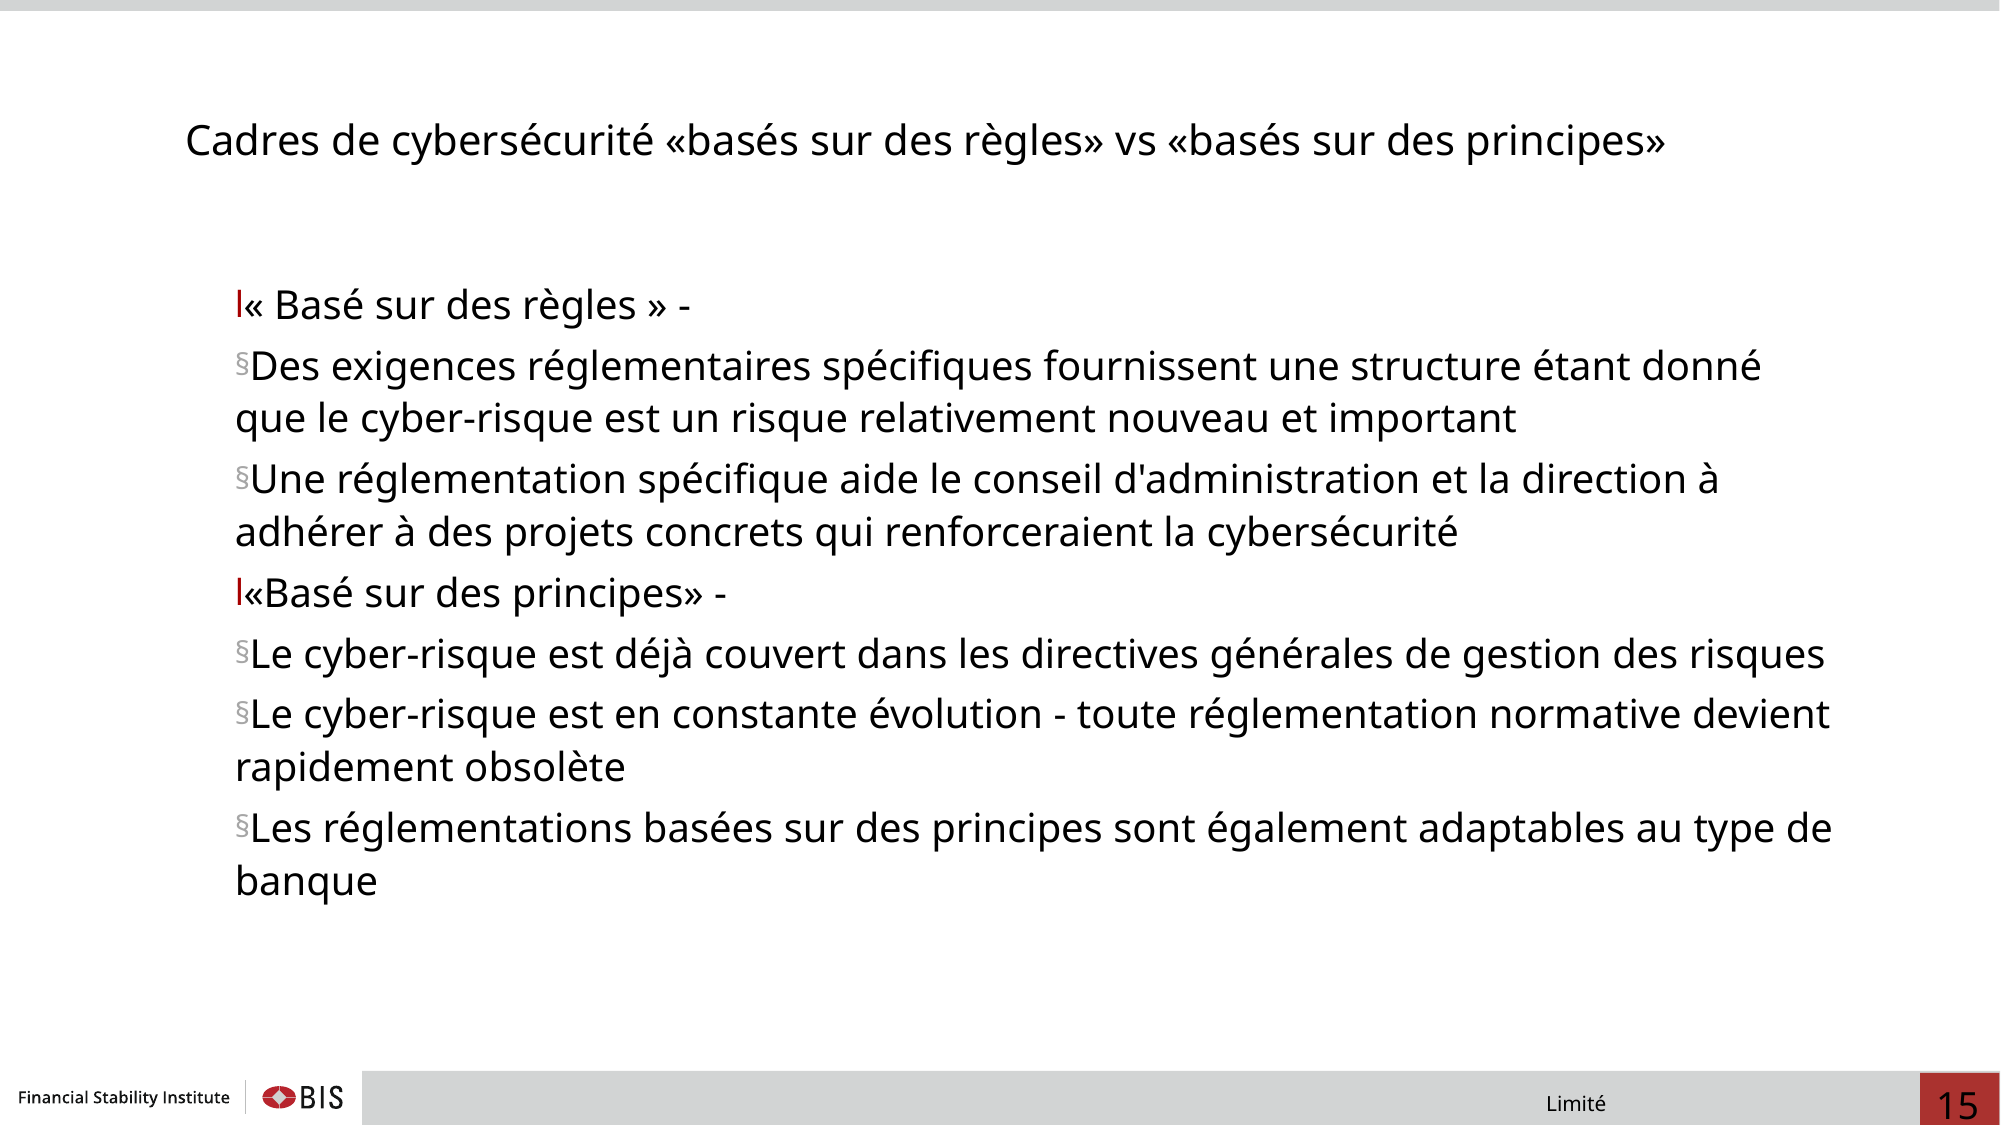

# Cadres de cybersécurité «basés sur des règles» vs «basés sur des principes»
« Basé sur des règles » -
Des exigences réglementaires spécifiques fournissent une structure étant donné que le cyber-risque est un risque relativement nouveau et important
Une réglementation spécifique aide le conseil d'administration et la direction à adhérer à des projets concrets qui renforceraient la cybersécurité
«Basé sur des principes» -
Le cyber-risque est déjà couvert dans les directives générales de gestion des risques
Le cyber-risque est en constante évolution - toute réglementation normative devient rapidement obsolète
Les réglementations basées sur des principes sont également adaptables au type de banque